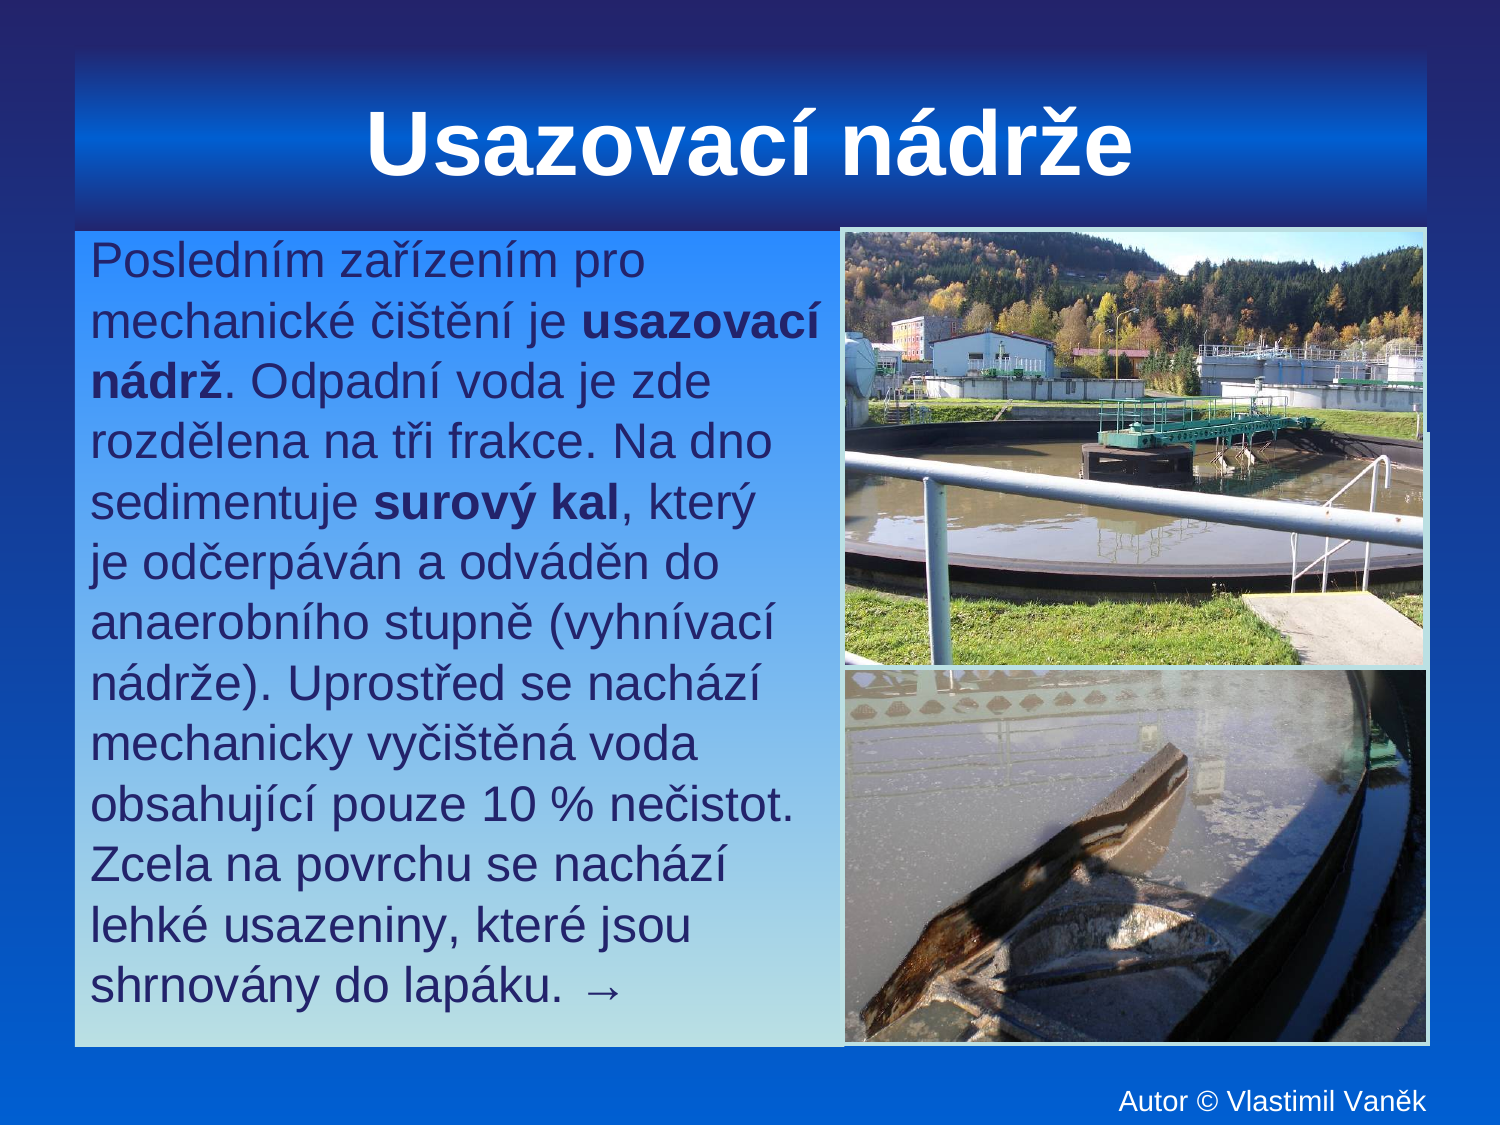

# Usazovací nádrže
Posledním zařízením pro
mechanické čištění je usazovací
nádrž. Odpadní voda je zde
rozdělena na tři frakce. Na dno
sedimentuje surový kal, který
je odčerpáván a odváděn do
anaerobního stupně (vyhnívací
nádrže). Uprostřed se nachází
mechanicky vyčištěná voda
obsahující pouze 10 % nečistot.
Zcela na povrchu se nachází
lehké usazeniny, které jsou
shrnovány do lapáku. →
Autor © Vlastimil Vaněk